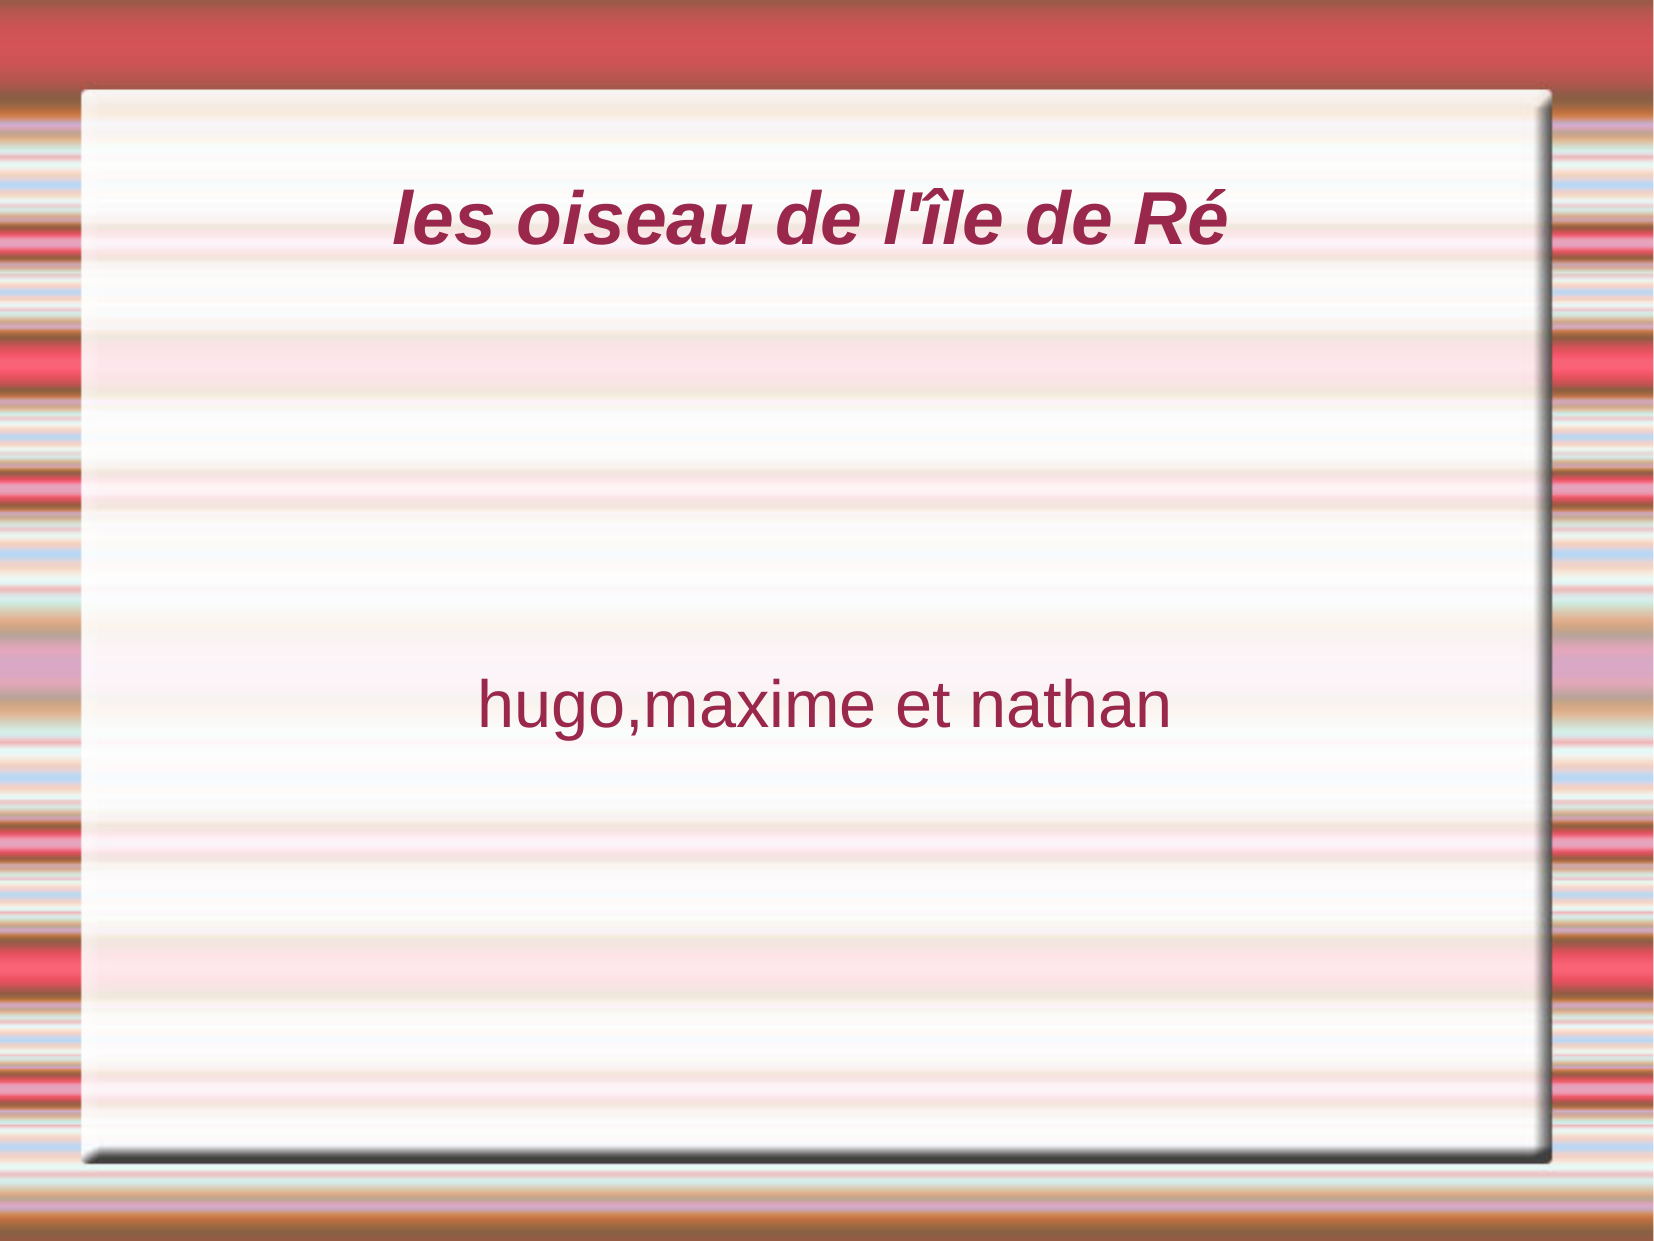

# les oiseau de l'île de Ré
hugo,maxime et nathan